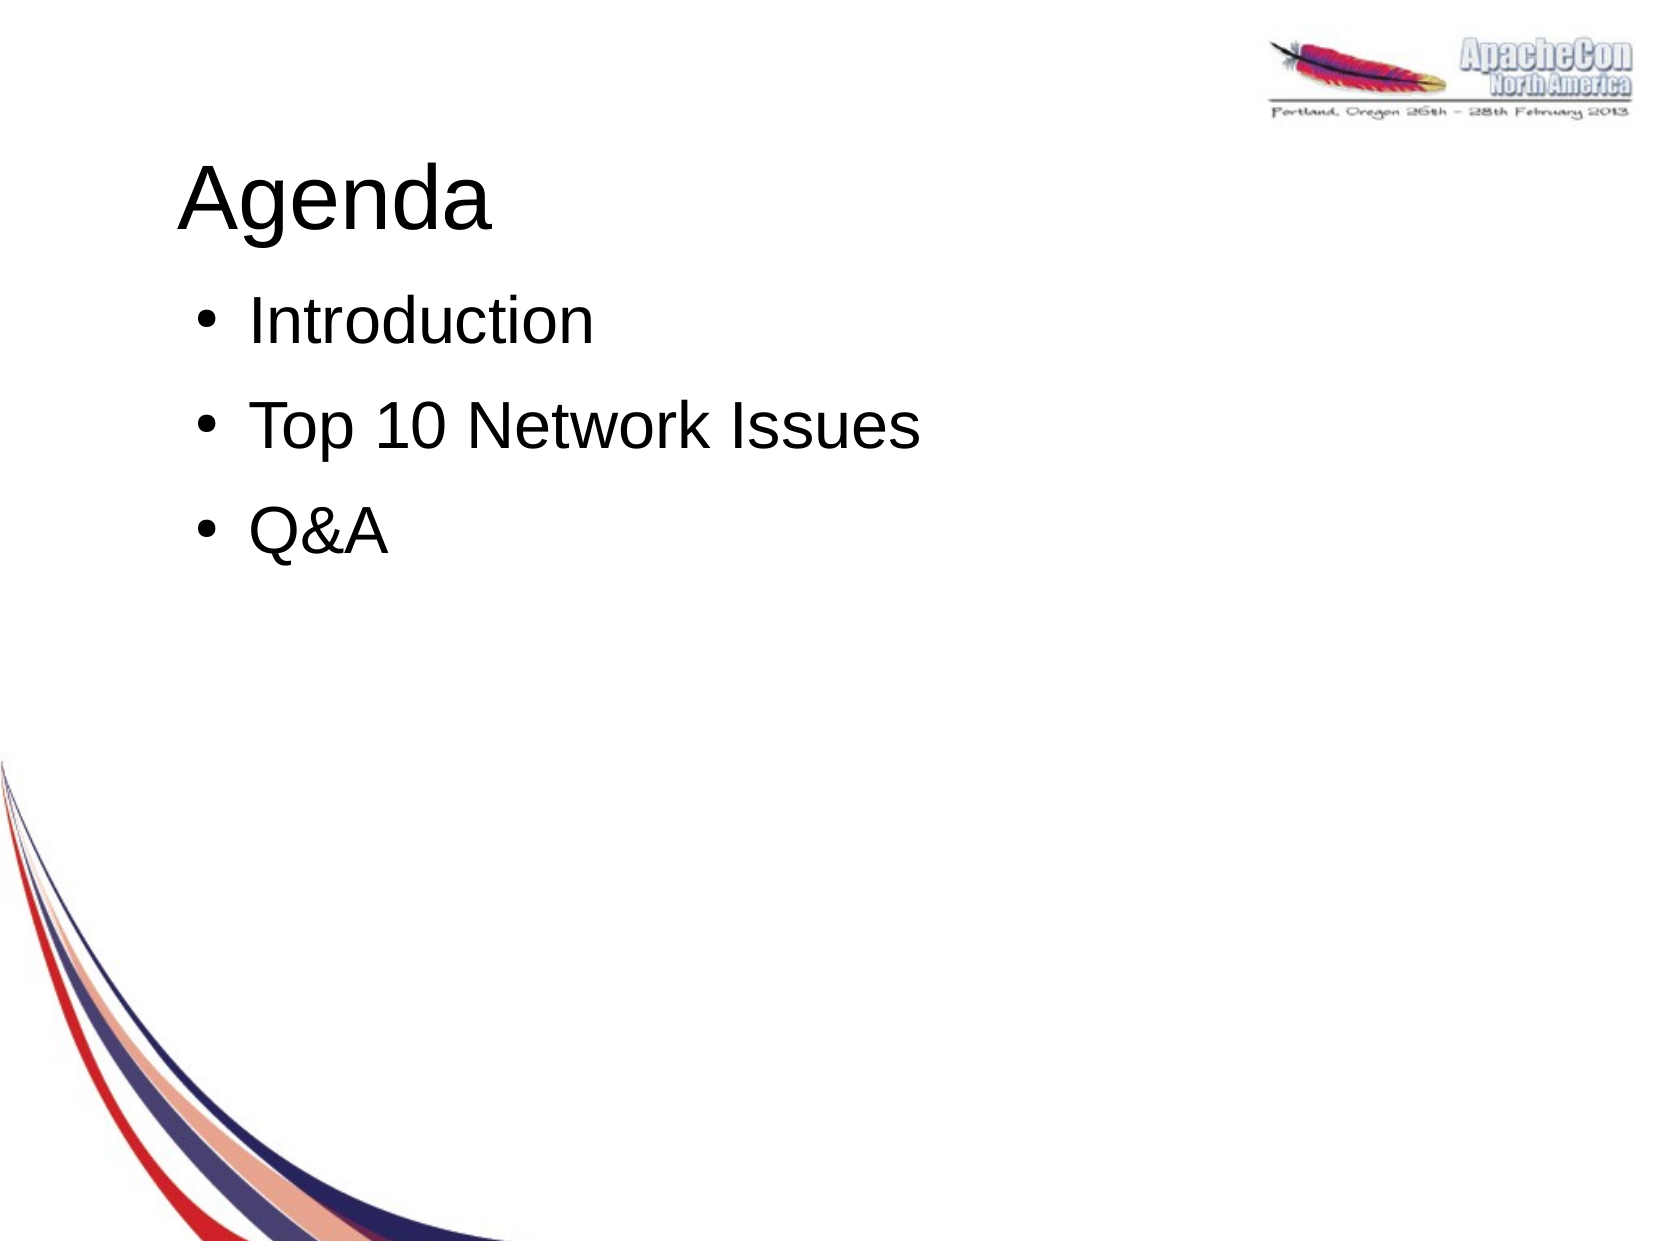

# Agenda
Introduction
Top 10 Network Issues
Q&A